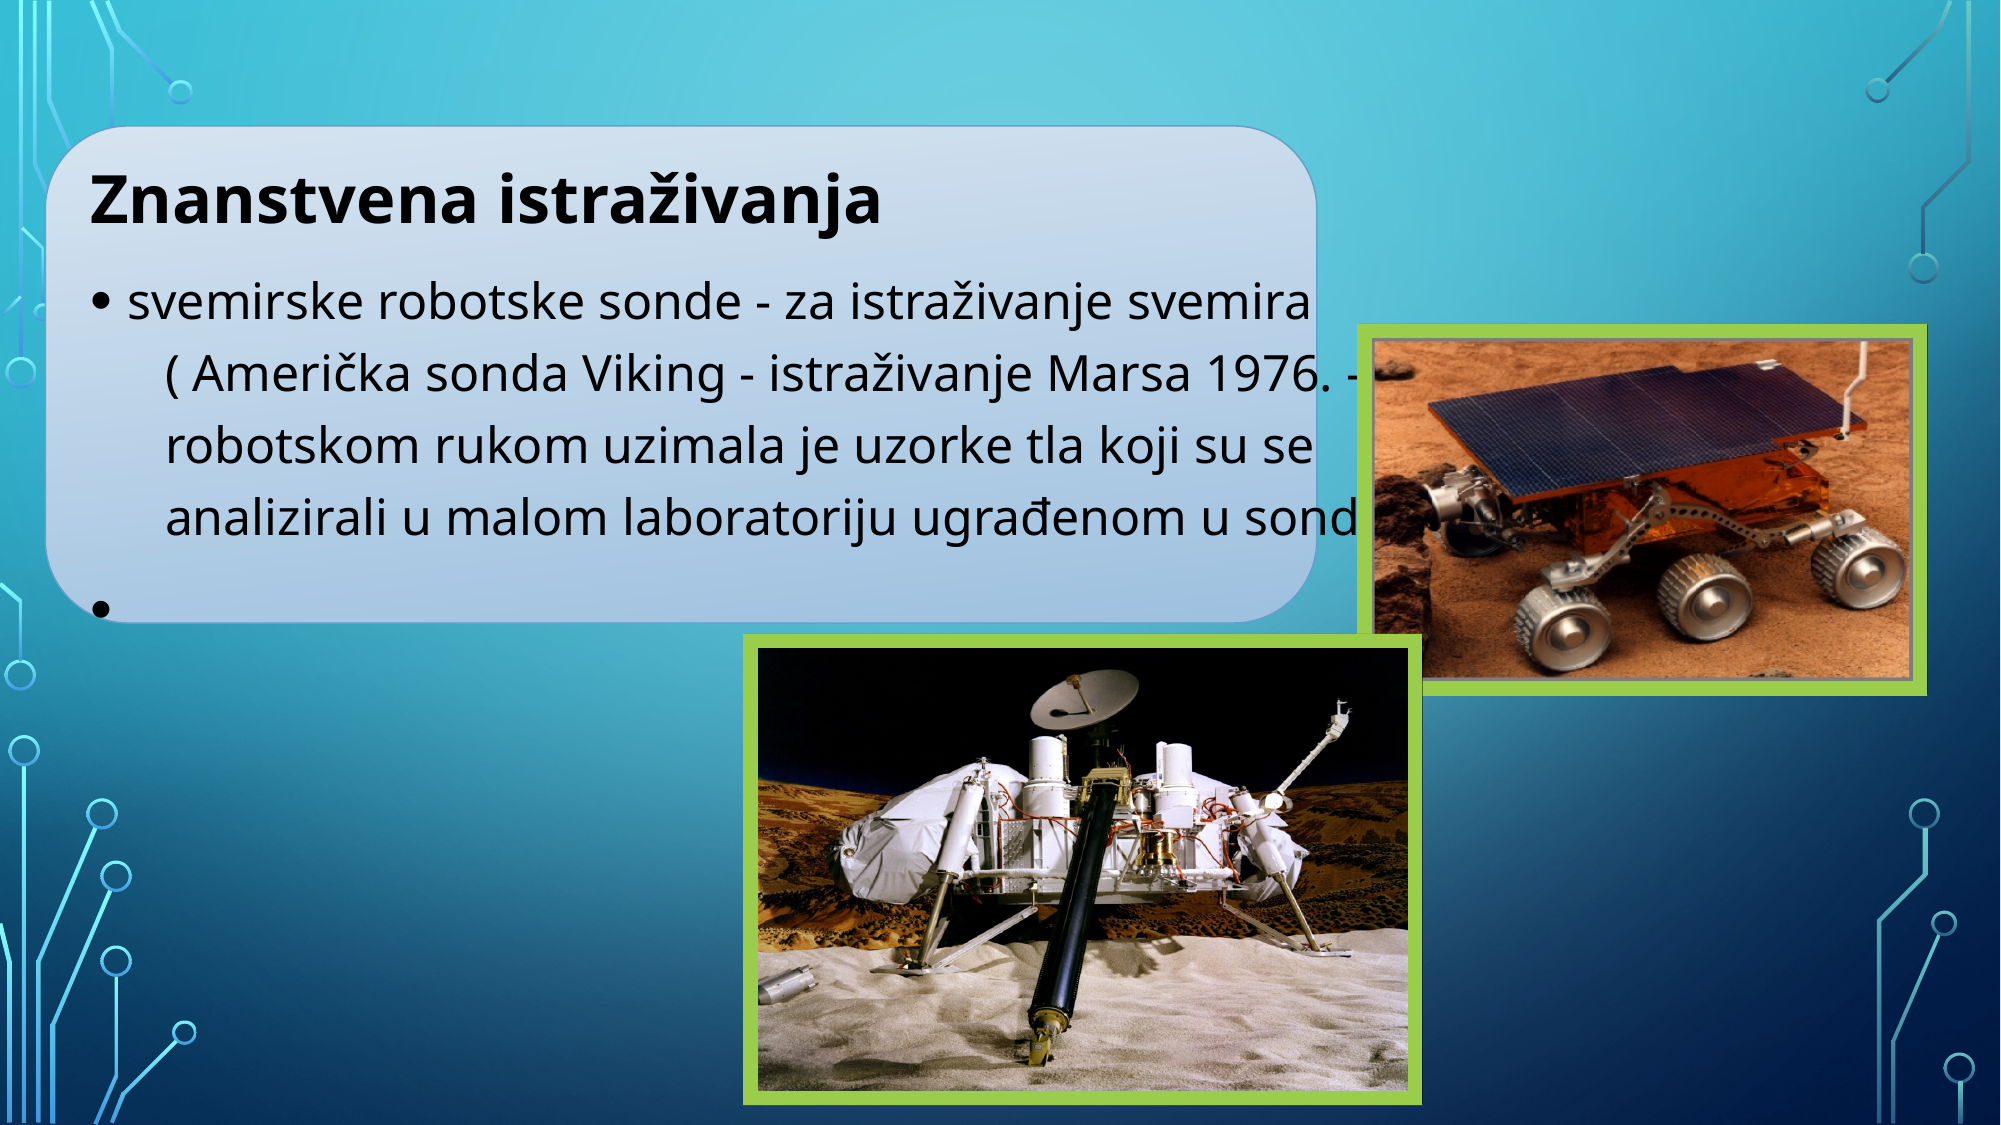

Znanstvena istraživanja
svemirske robotske sonde - za istraživanje svemira
( Američka sonda Viking - istraživanje Marsa 1976. - robotskom rukom uzimala je uzorke tla koji su se analizirali u malom laboratoriju ugrađenom u sondu)